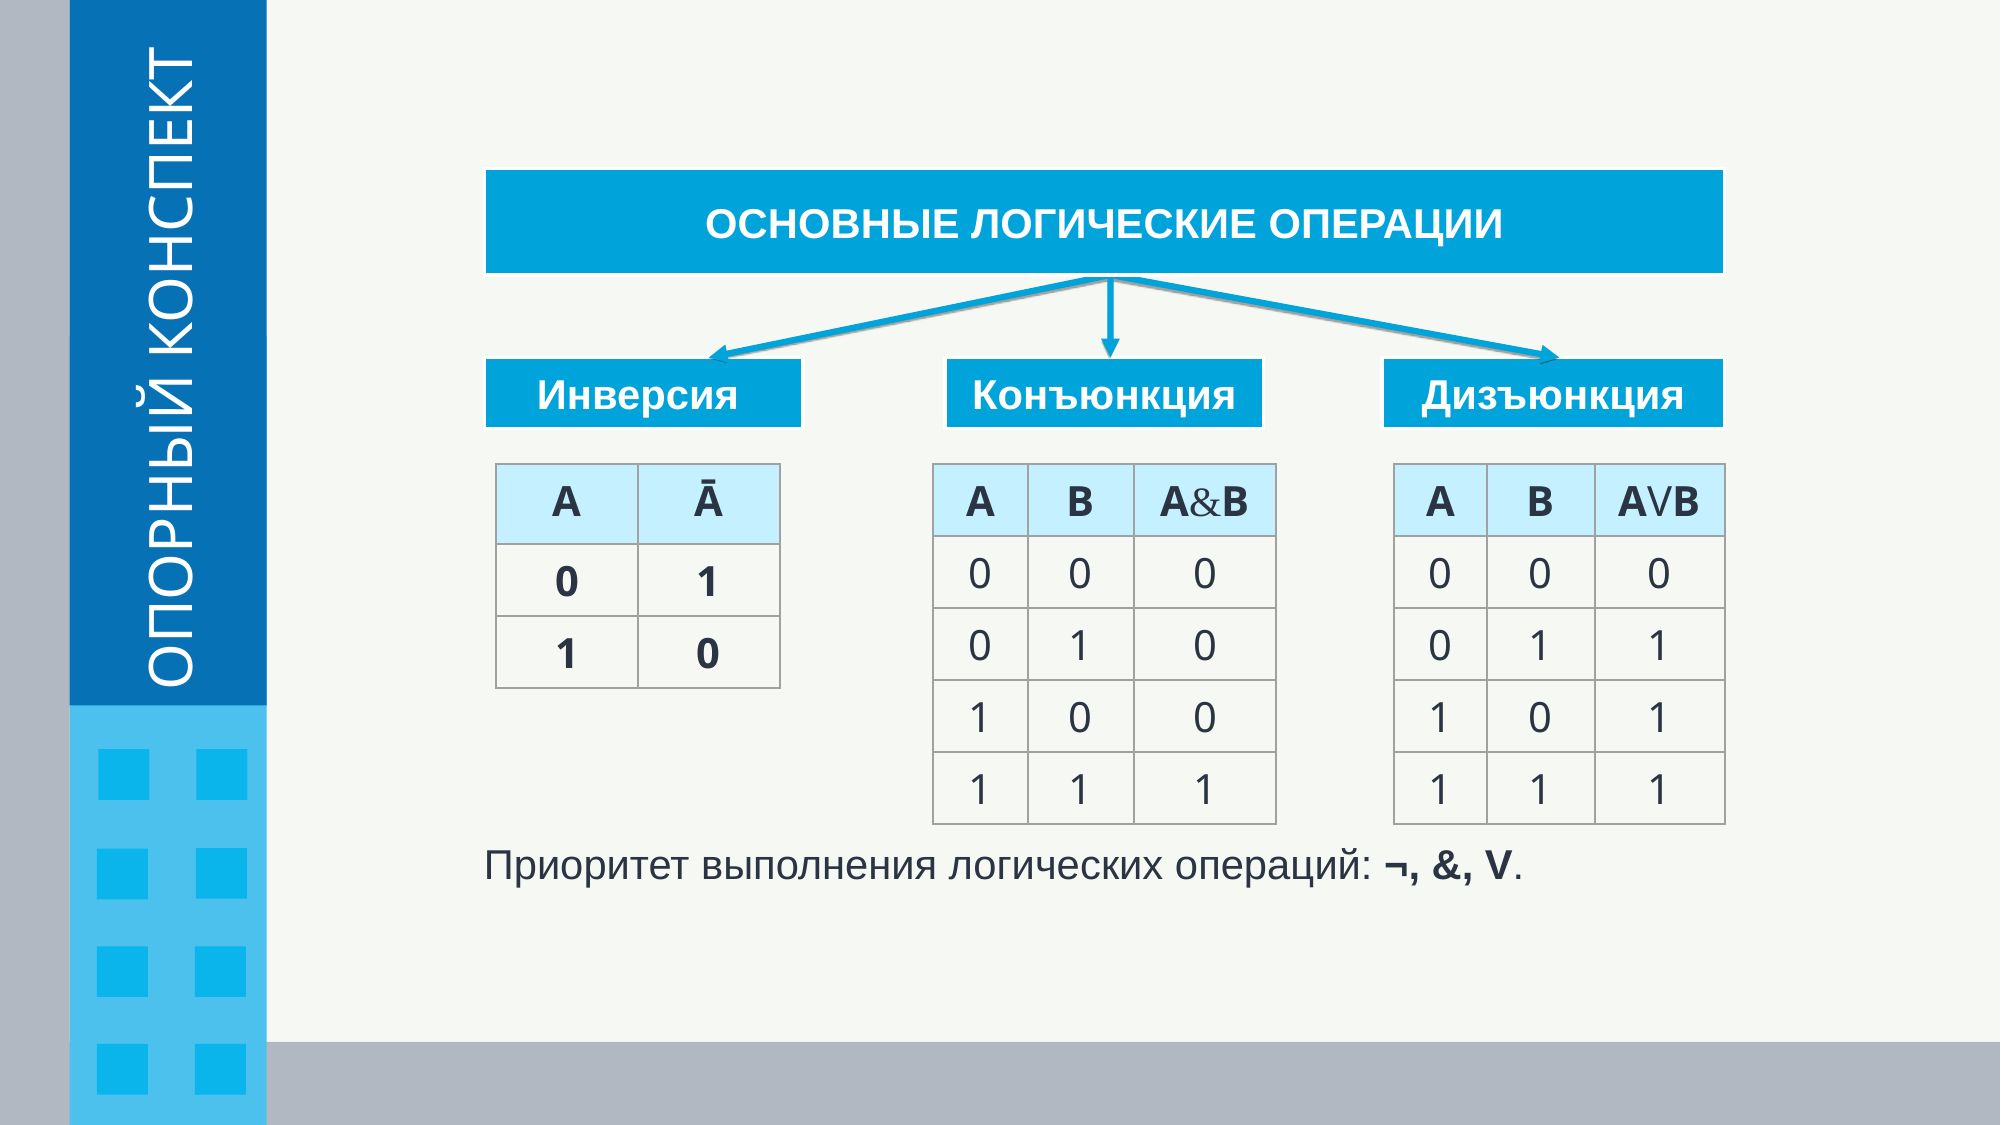

ОСНОВНЫЕ ЛОГИЧЕСКИЕ ОПЕРАЦИИ
Инверсия
Конъюнкция
Дизъюнкция
| А | Ā |
| --- | --- |
| 0 | 1 |
| 1 | 0 |
| A | B | A&B |
| --- | --- | --- |
| 0 | 0 | 0 |
| 0 | 1 | 0 |
| 1 | 0 | 0 |
| 1 | 1 | 1 |
| A | B | AVB |
| --- | --- | --- |
| 0 | 0 | 0 |
| 0 | 1 | 1 |
| 1 | 0 | 1 |
| 1 | 1 | 1 |
Приоритет выполнения логических операций: ¬, &, V.